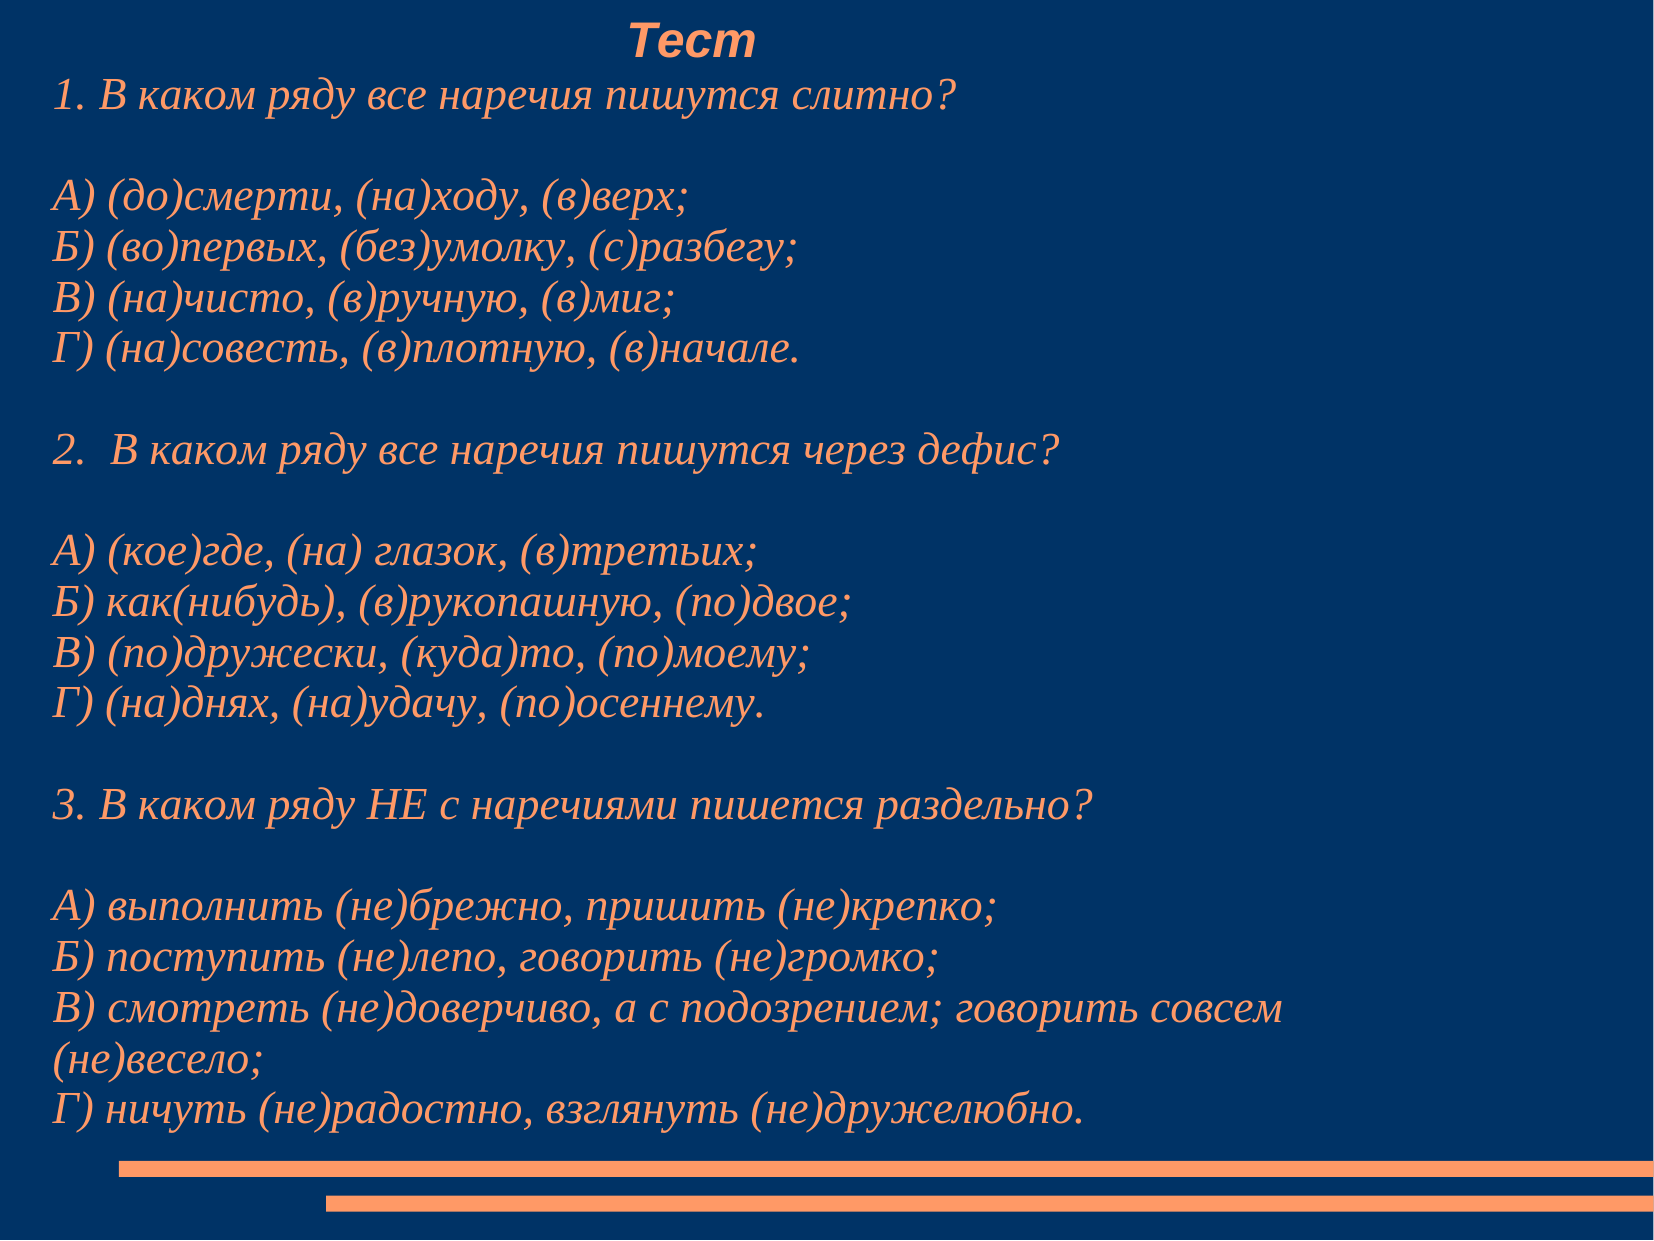

# Тест 1. В каком ряду все наречия пишутся слитно? А) (до)смерти, (на)ходу, (в)верх; Б) (во)первых, (без)умолку, (с)разбегу; В) (на)чисто, (в)ручную, (в)миг; Г) (на)совесть, (в)плотную, (в)начале. 2. В каком ряду все наречия пишутся через дефис? А) (кое)где, (на) глазок, (в)третьих; Б) как(нибудь), (в)рукопашную, (по)двое; В) (по)дружески, (куда)то, (по)моему; Г) (на)днях, (на)удачу, (по)осеннему. 3. В каком ряду НЕ с наречиями пишется раздельно? А) выполнить (не)брежно, пришить (не)крепко; Б) поступить (не)лепо, говорить (не)громко; В) смотреть (не)доверчиво, а с подозрением; говорить совсем (не)весело; Г) ничуть (не)радостно, взглянуть (не)дружелюбно.